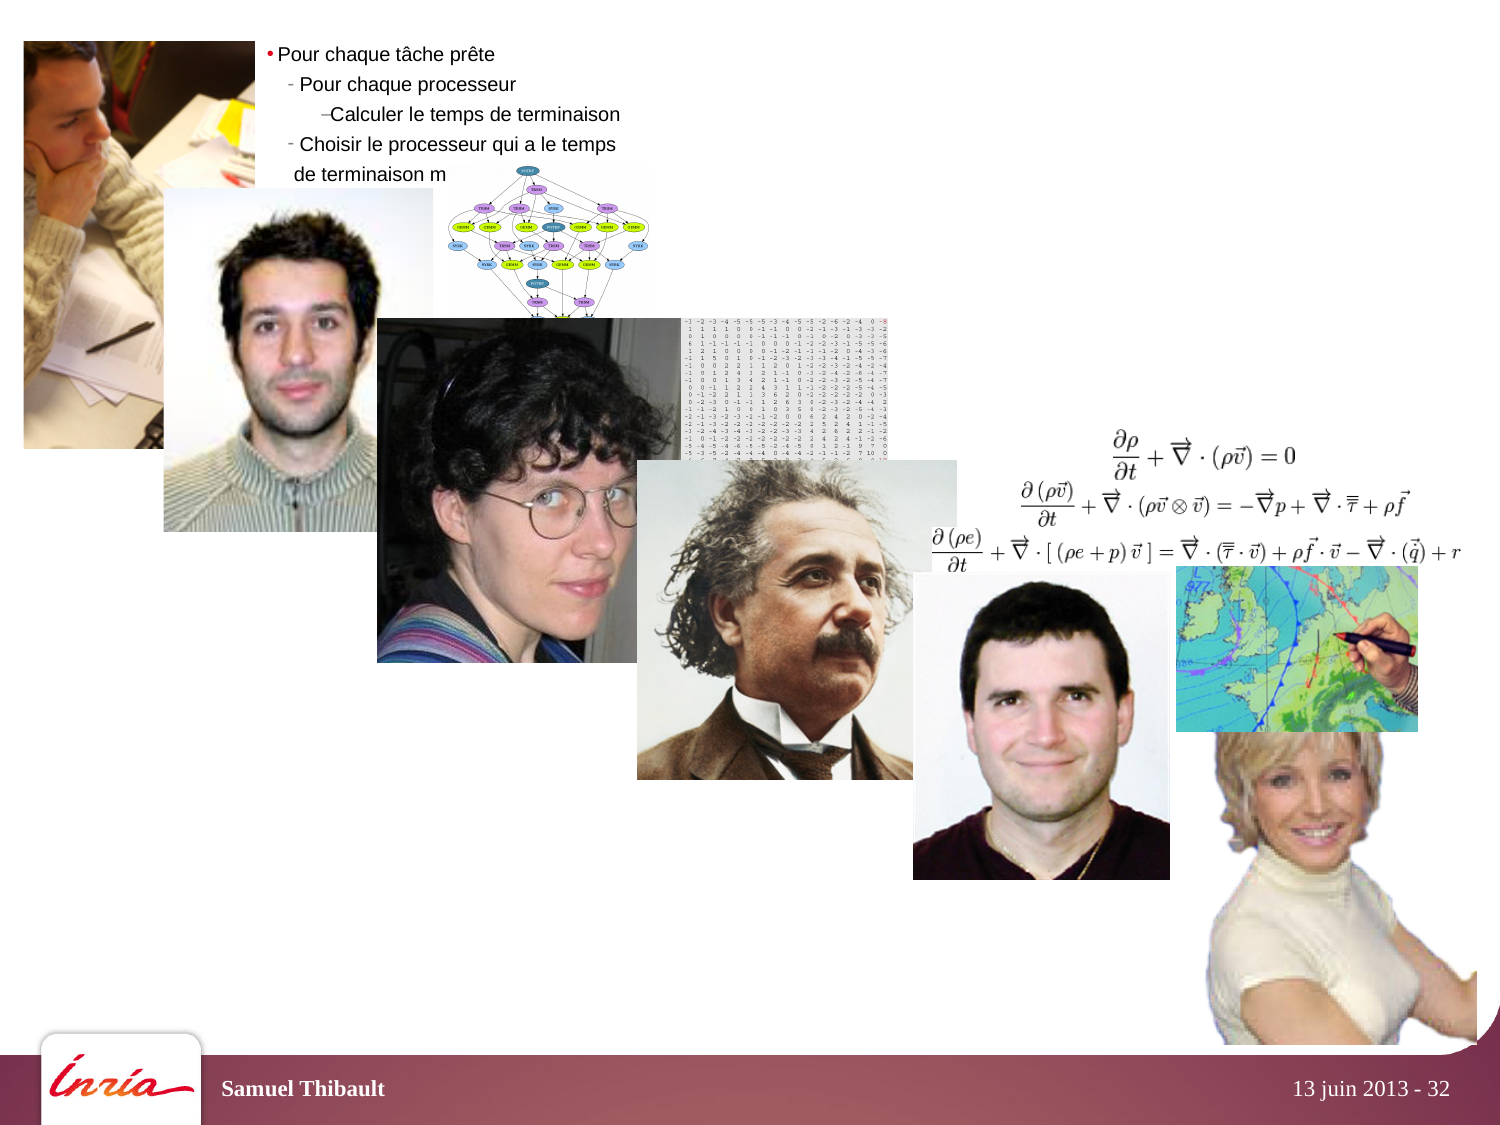

# Pour chaque tâche prête
 Pour chaque processeur
 Calculer le temps de terminaison
 Choisir le processeur qui a le temps de terminaison minimum
32
Samuel Thibault
13 juin 2013